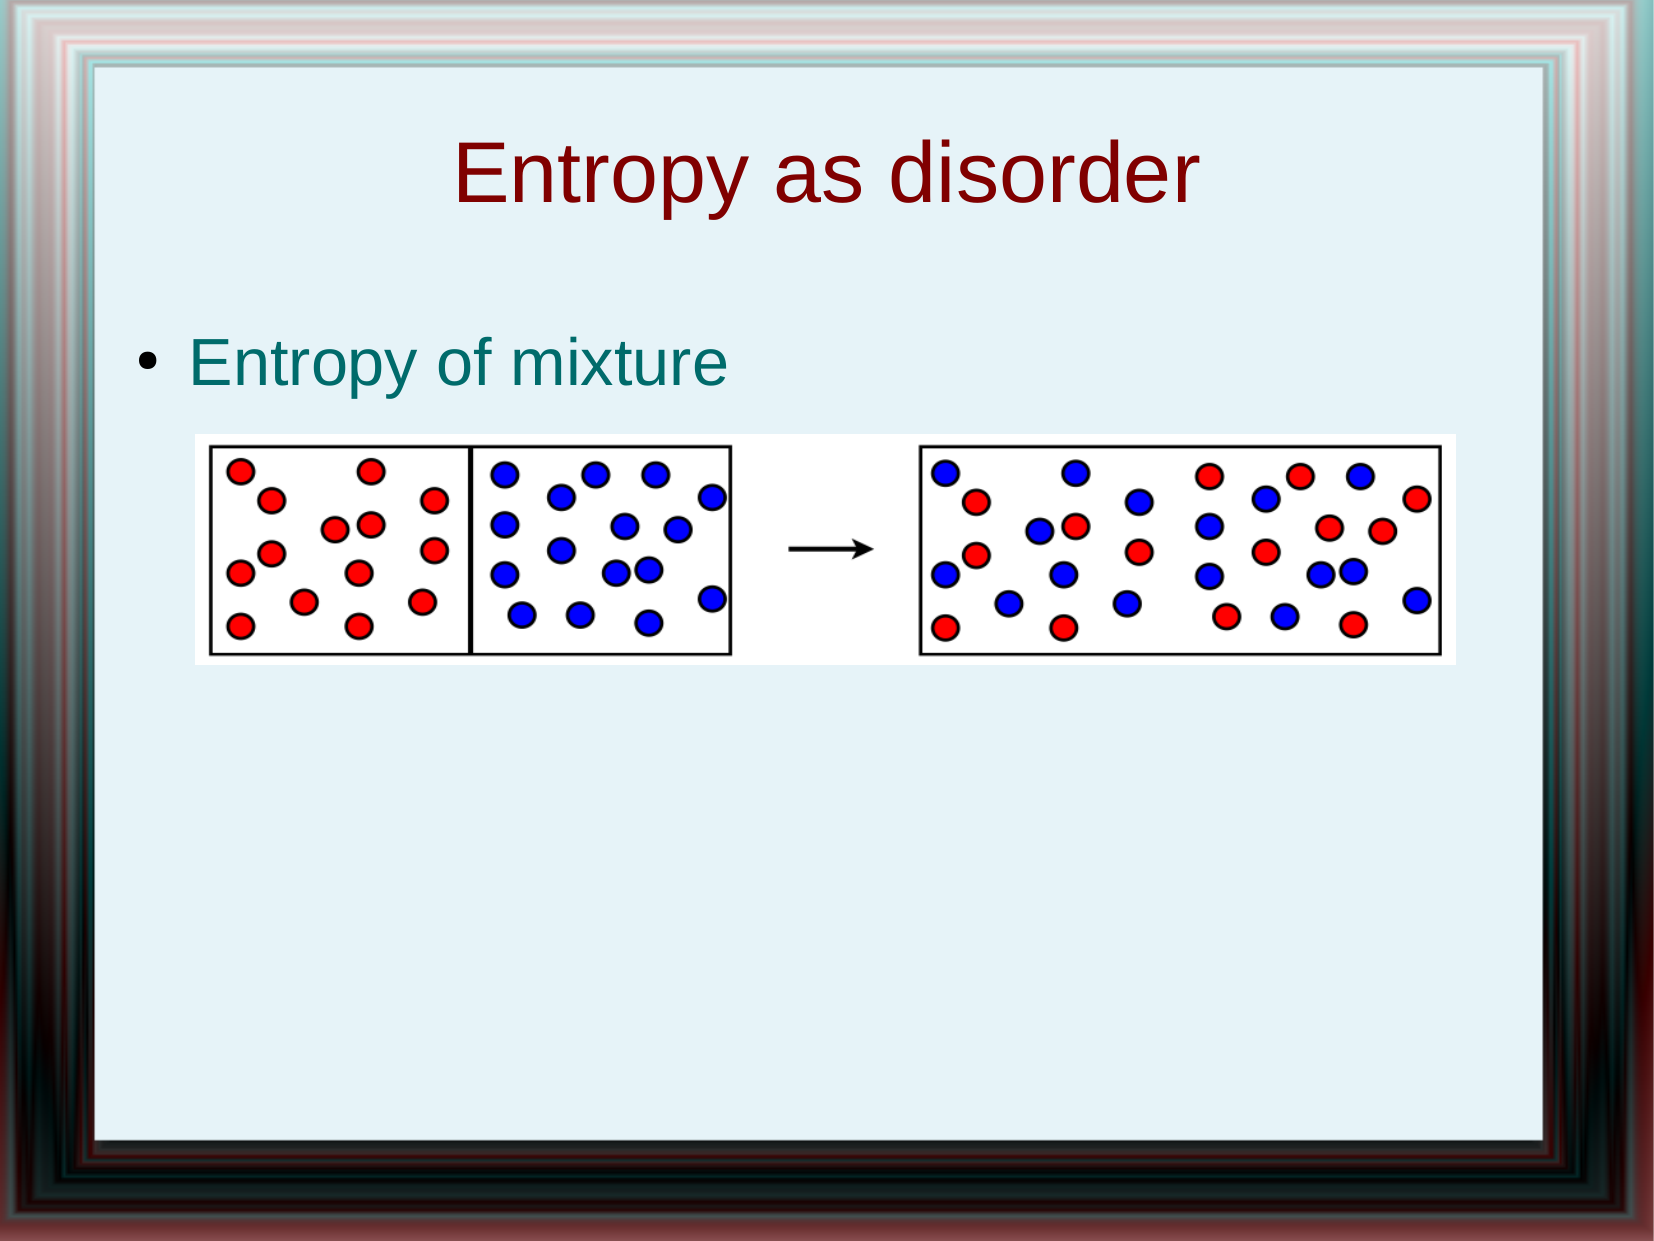

# Entropy as disorder
Entropy of mixture